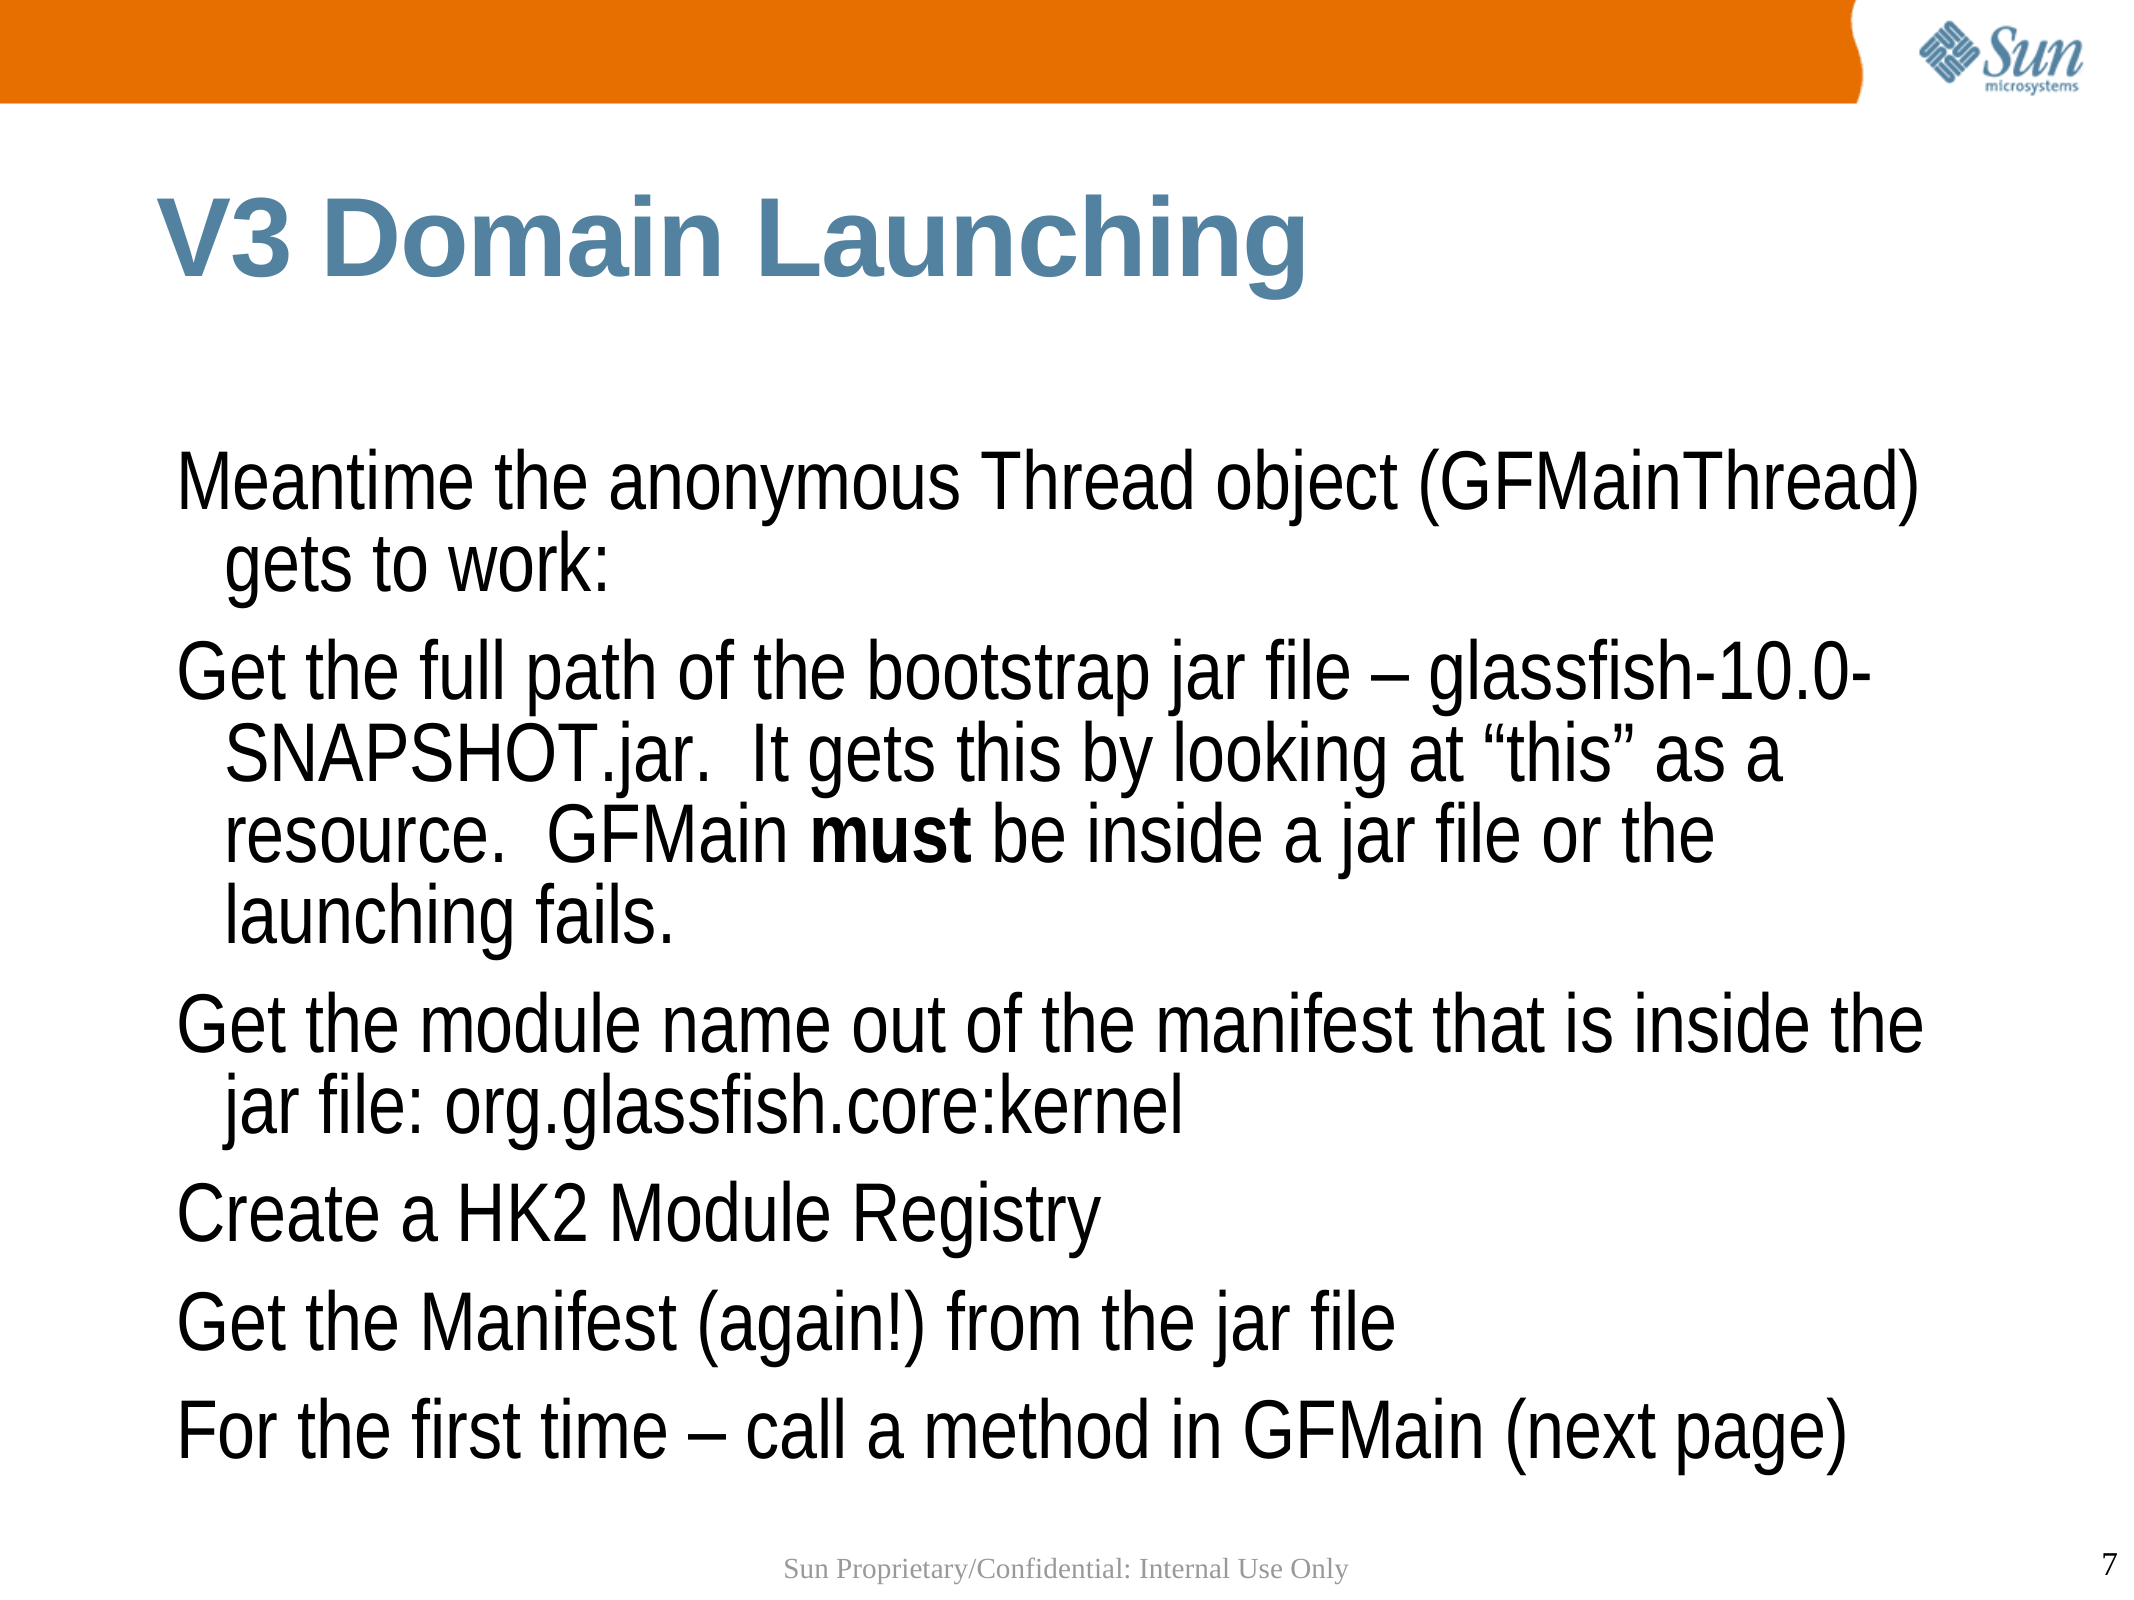

# V3 Domain Launching
Meantime the anonymous Thread object (GFMainThread) gets to work:
Get the full path of the bootstrap jar file – glassfish-10.0-SNAPSHOT.jar. It gets this by looking at “this” as a resource. GFMain must be inside a jar file or the launching fails.
Get the module name out of the manifest that is inside the jar file: org.glassfish.core:kernel
Create a HK2 Module Registry
Get the Manifest (again!) from the jar file
For the first time – call a method in GFMain (next page)